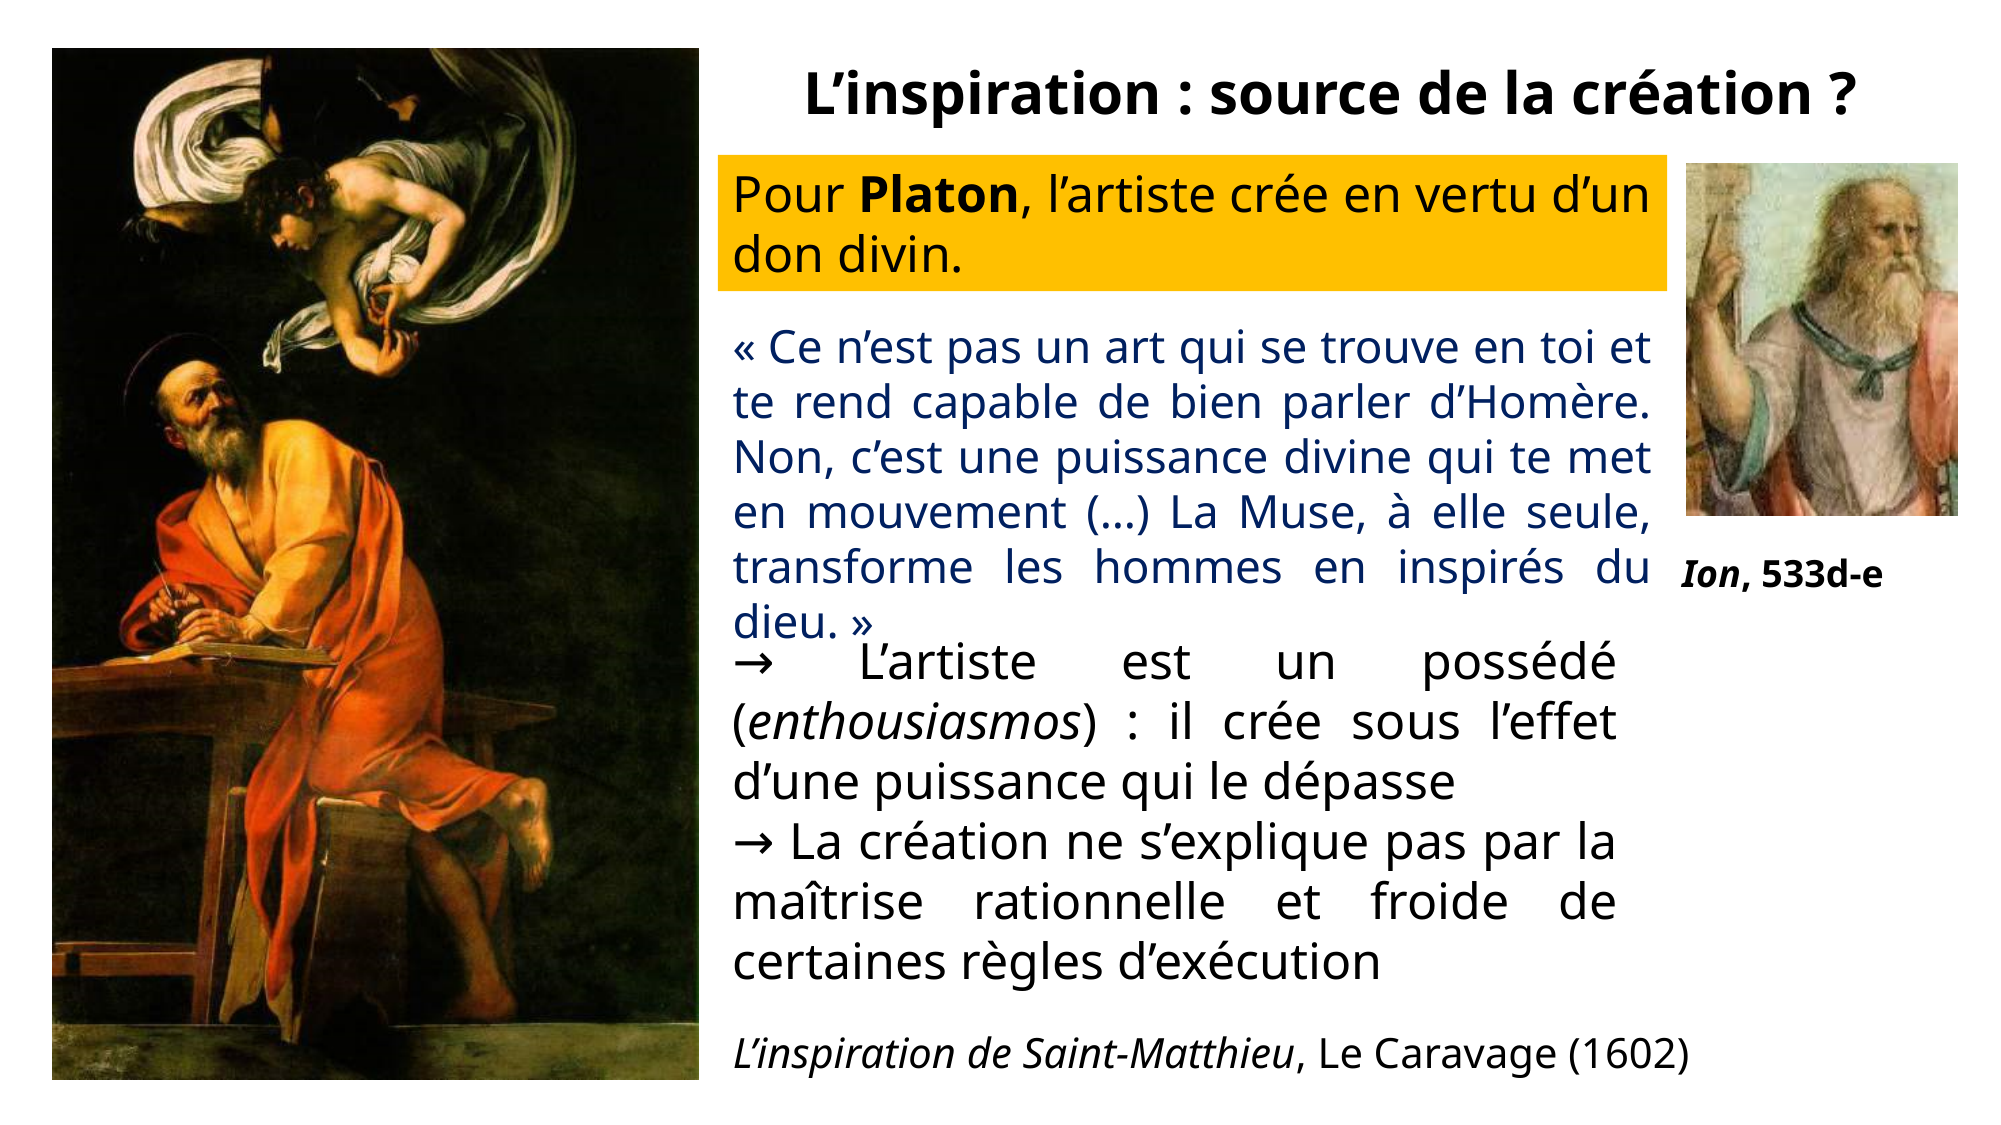

L’inspiration : source de la création ?
Pour Platon, l’artiste crée en vertu d’un don divin.
« Ce n’est pas un art qui se trouve en toi et te rend capable de bien parler d’Homère. Non, c’est une puissance divine qui te met en mouvement (…) La Muse, à elle seule, transforme les hommes en inspirés du dieu. »
Ion, 533d-e
→ L’artiste est un possédé (enthousiasmos) : il crée sous l’effet d’une puissance qui le dépasse
→ La création ne s’explique pas par la maîtrise rationnelle et froide de certaines règles d’exécution
L’inspiration de Saint-Matthieu, Le Caravage (1602)